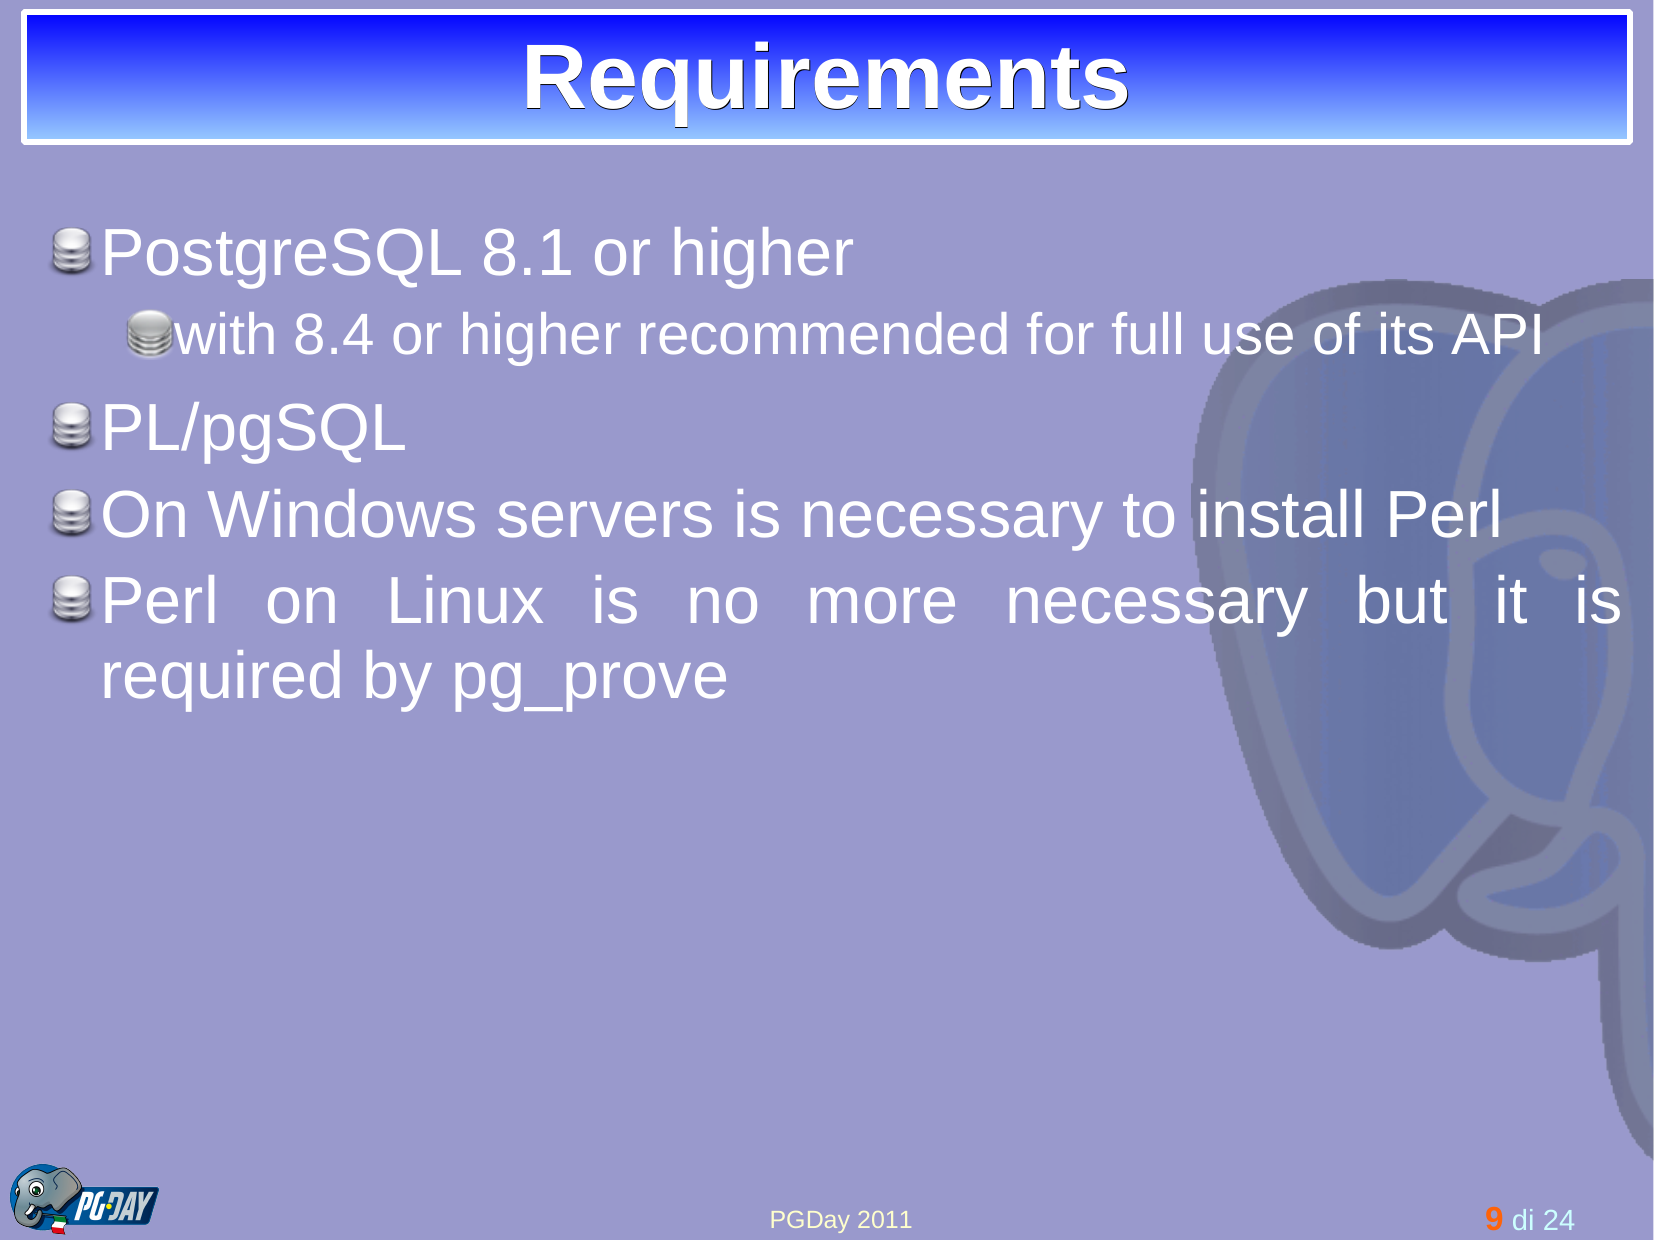

# Requirements
PostgreSQL 8.1 or higher
with 8.4 or higher recommended for full use of its API
PL/pgSQL
On Windows servers is necessary to install Perl
Perl on Linux is no more necessary but it is required by pg_prove